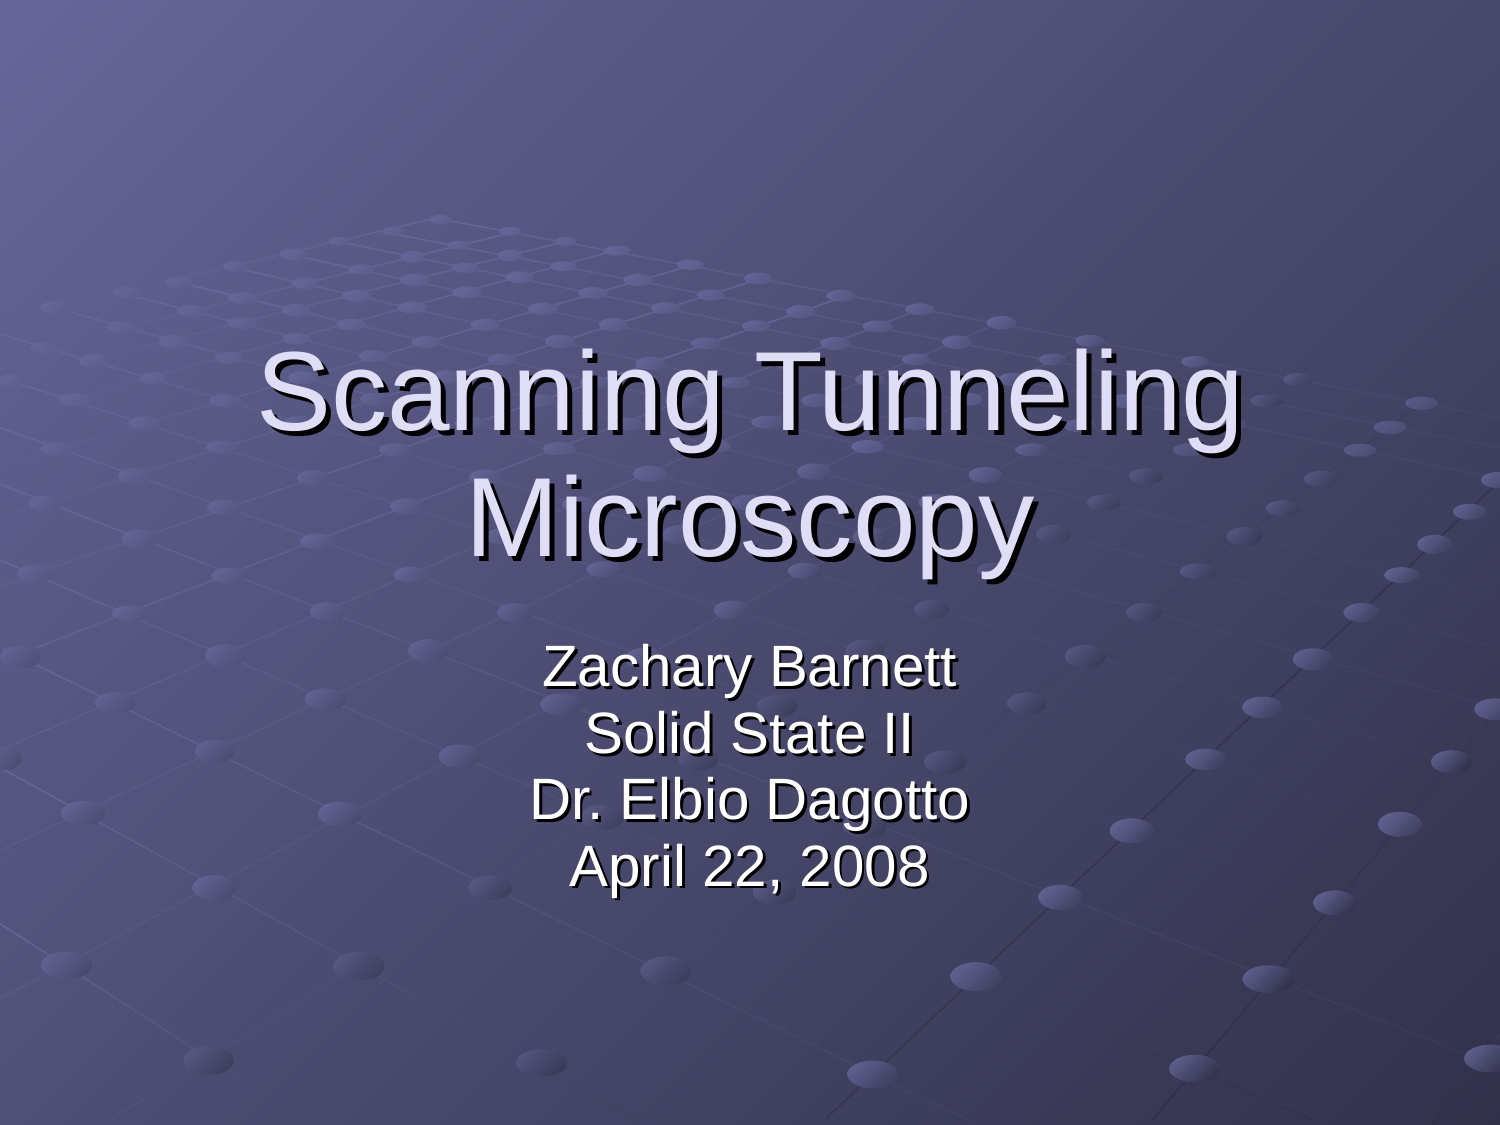

# Scanning Tunneling Microscopy
Zachary Barnett
Solid State II
Dr. Elbio Dagotto
April 22, 2008